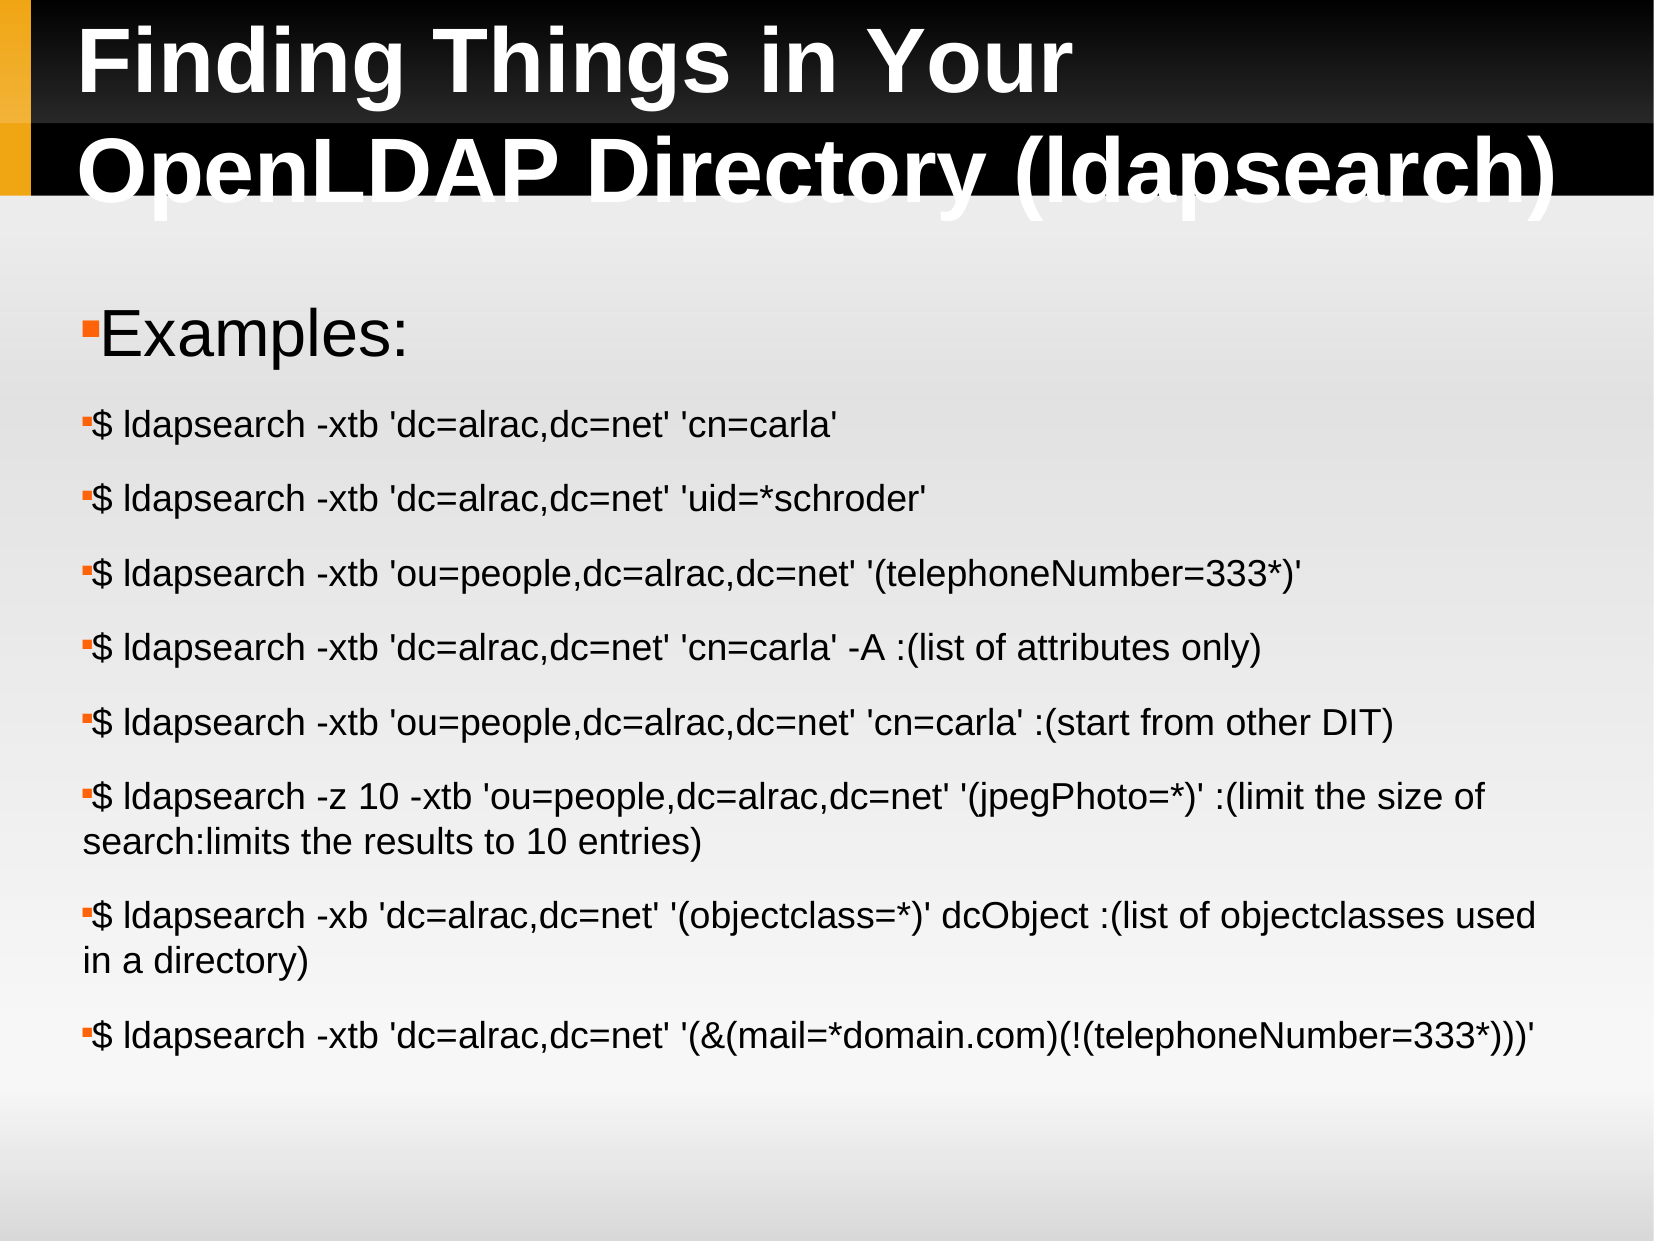

# Finding Things in Your OpenLDAP Directory (ldapsearch)
Examples:
$ ldapsearch -xtb 'dc=alrac,dc=net' 'cn=carla'
$ ldapsearch -xtb 'dc=alrac,dc=net' 'uid=*schroder'
$ ldapsearch -xtb 'ou=people,dc=alrac,dc=net' '(telephoneNumber=333*)'
$ ldapsearch -xtb 'dc=alrac,dc=net' 'cn=carla' -A :(list of attributes only)
$ ldapsearch -xtb 'ou=people,dc=alrac,dc=net' 'cn=carla' :(start from other DIT)
$ ldapsearch -z 10 -xtb 'ou=people,dc=alrac,dc=net' '(jpegPhoto=*)' :(limit the size of search:limits the results to 10 entries)
$ ldapsearch -xb 'dc=alrac,dc=net' '(objectclass=*)' dcObject :(list of objectclasses used in a directory)
$ ldapsearch -xtb 'dc=alrac,dc=net' '(&(mail=*domain.com)(!(telephoneNumber=333*)))'